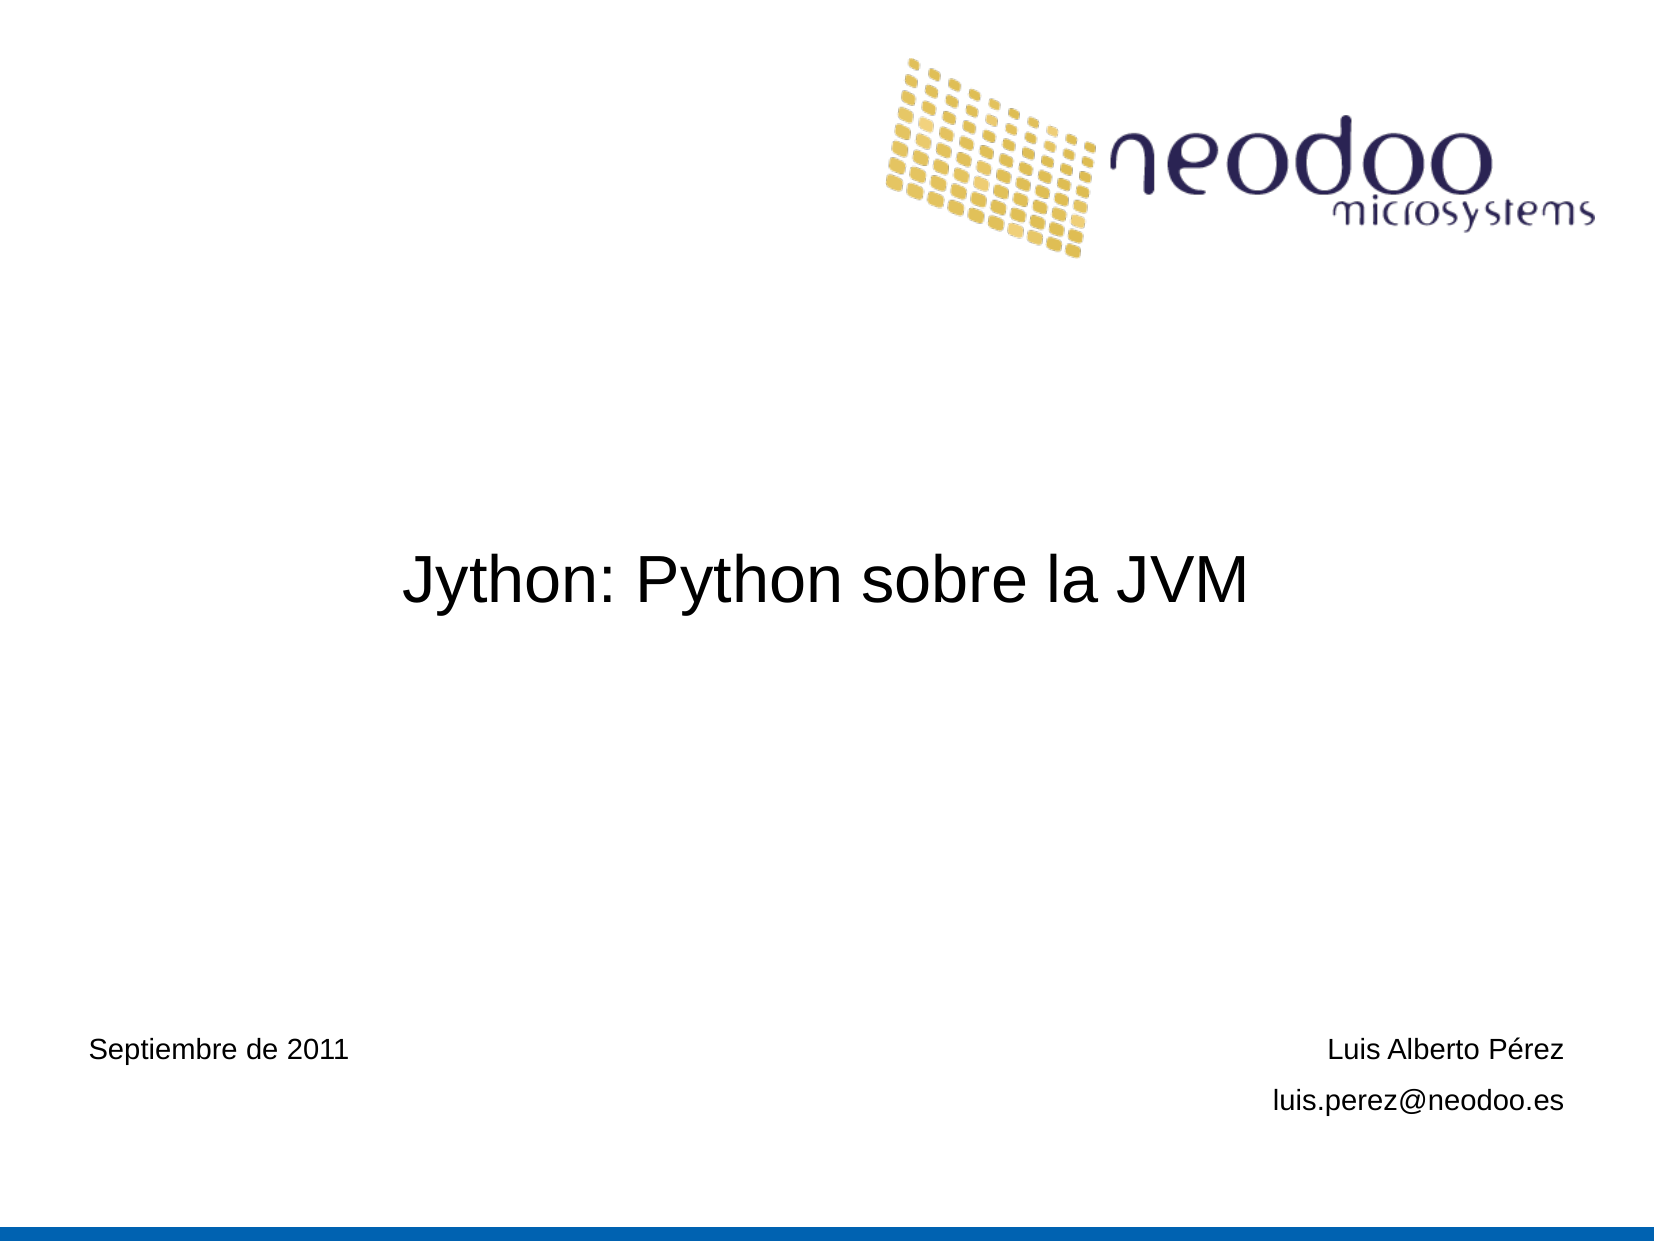

# Jython: Python sobre la JVM
Septiembre de 2011
Luis Alberto Pérez
luis.perez@neodoo.es